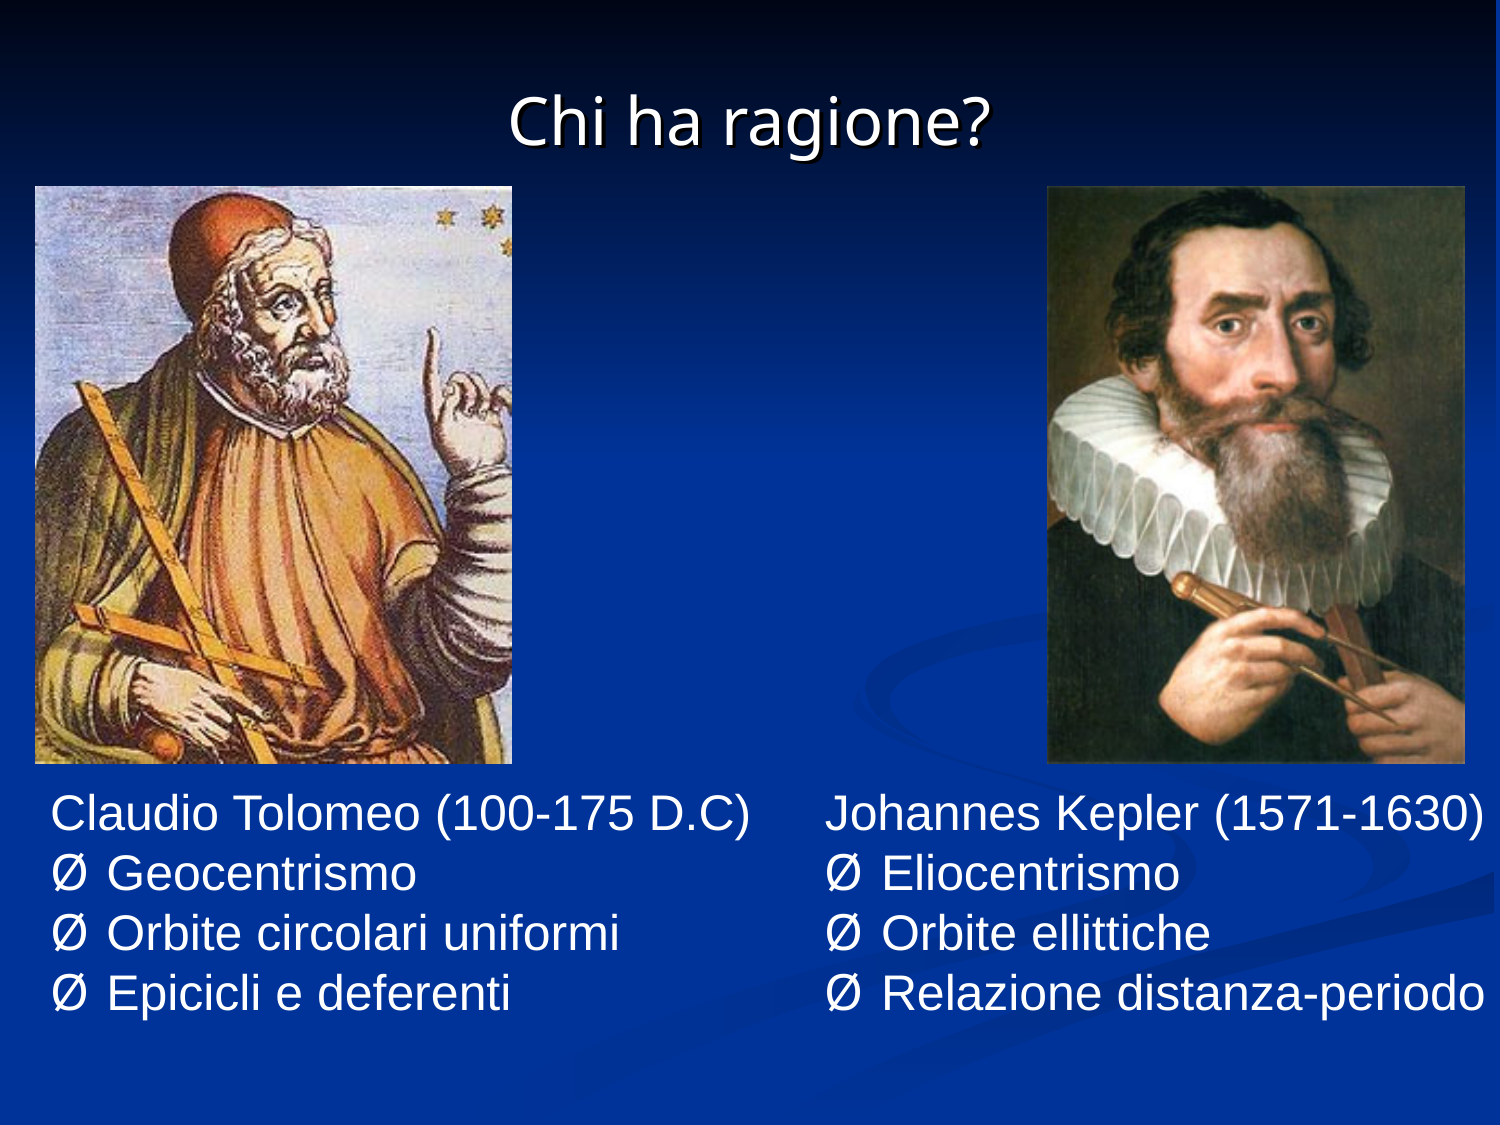

Chi ha ragione?
Claudio Tolomeo (100-175 D.C)
Geocentrismo
Orbite circolari uniformi
Epicicli e deferenti
Johannes Kepler (1571-1630)
Eliocentrismo
Orbite ellittiche
Relazione distanza-periodo